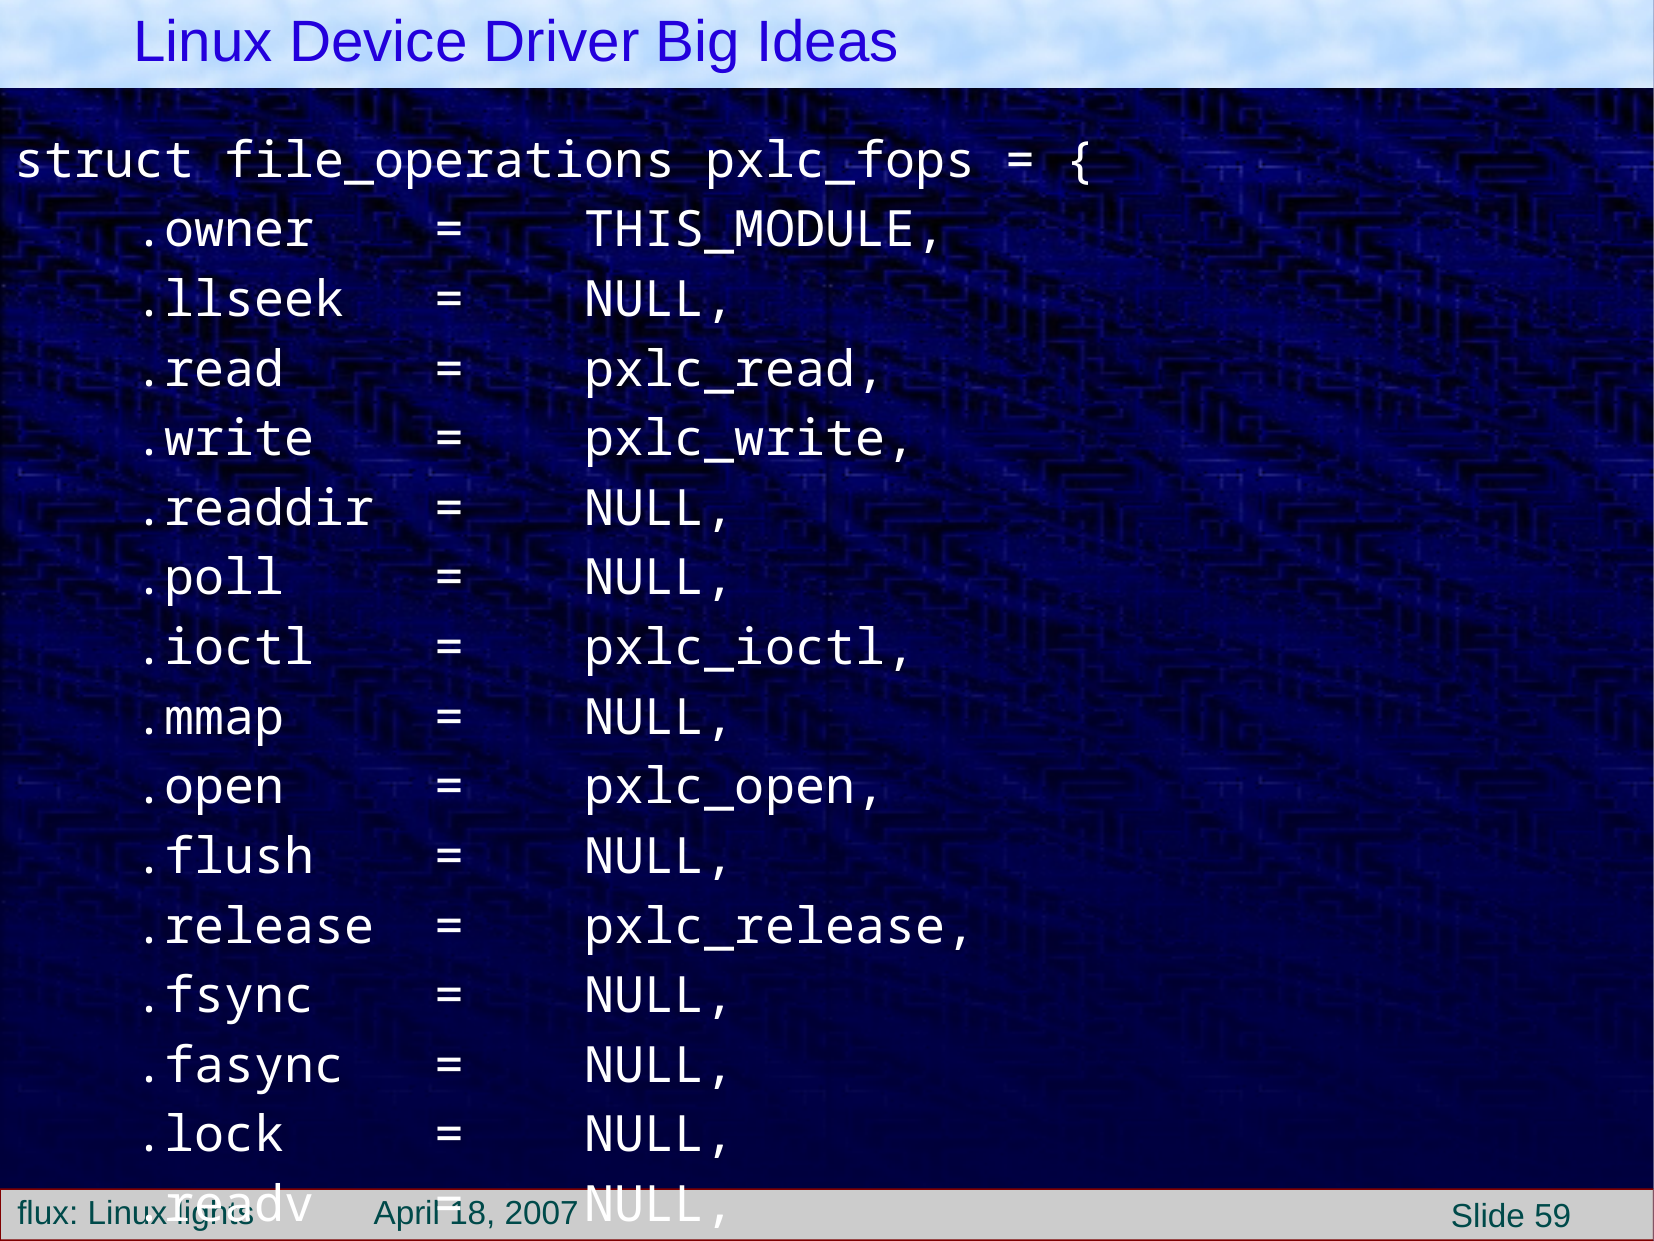

Linux Device Driver Big Ideas
struct file_operations pxlc_fops = {
 .owner = THIS_MODULE,
 .llseek = NULL,
 .read = pxlc_read,
 .write = pxlc_write,
 .readdir = NULL,
 .poll = NULL,
 .ioctl = pxlc_ioctl,
 .mmap = NULL,
 .open = pxlc_open,
 .flush = NULL,
 .release = pxlc_release,
 .fsync = NULL,
 .fasync = NULL,
 .lock = NULL,
 .readv = NULL,
 .writev = NULL,
};
flux: Linux lights	April 18, 2007
Slide